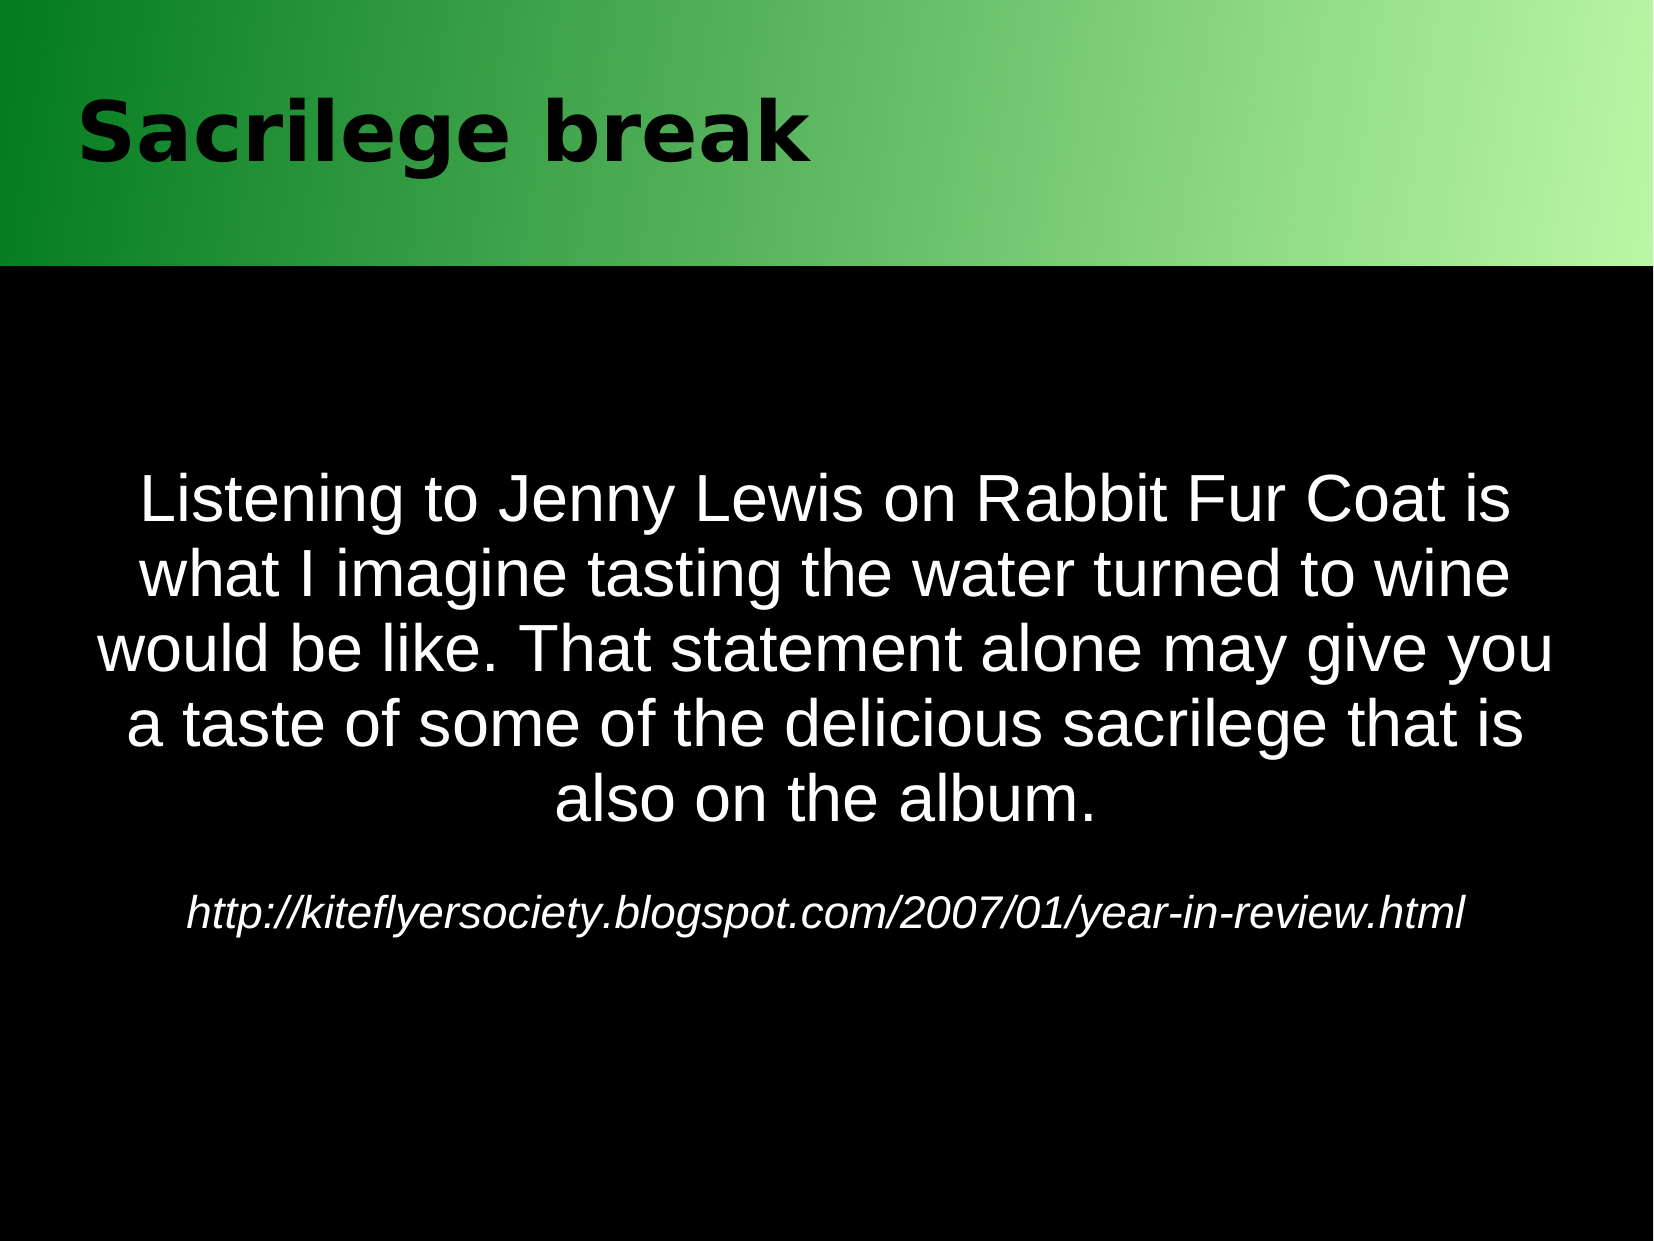

# Sacrilege break
Listening to Jenny Lewis on Rabbit Fur Coat is what I imagine tasting the water turned to wine would be like. That statement alone may give you a taste of some of the delicious sacrilege that is also on the album.
http://kiteflyersociety.blogspot.com/2007/01/year-in-review.html